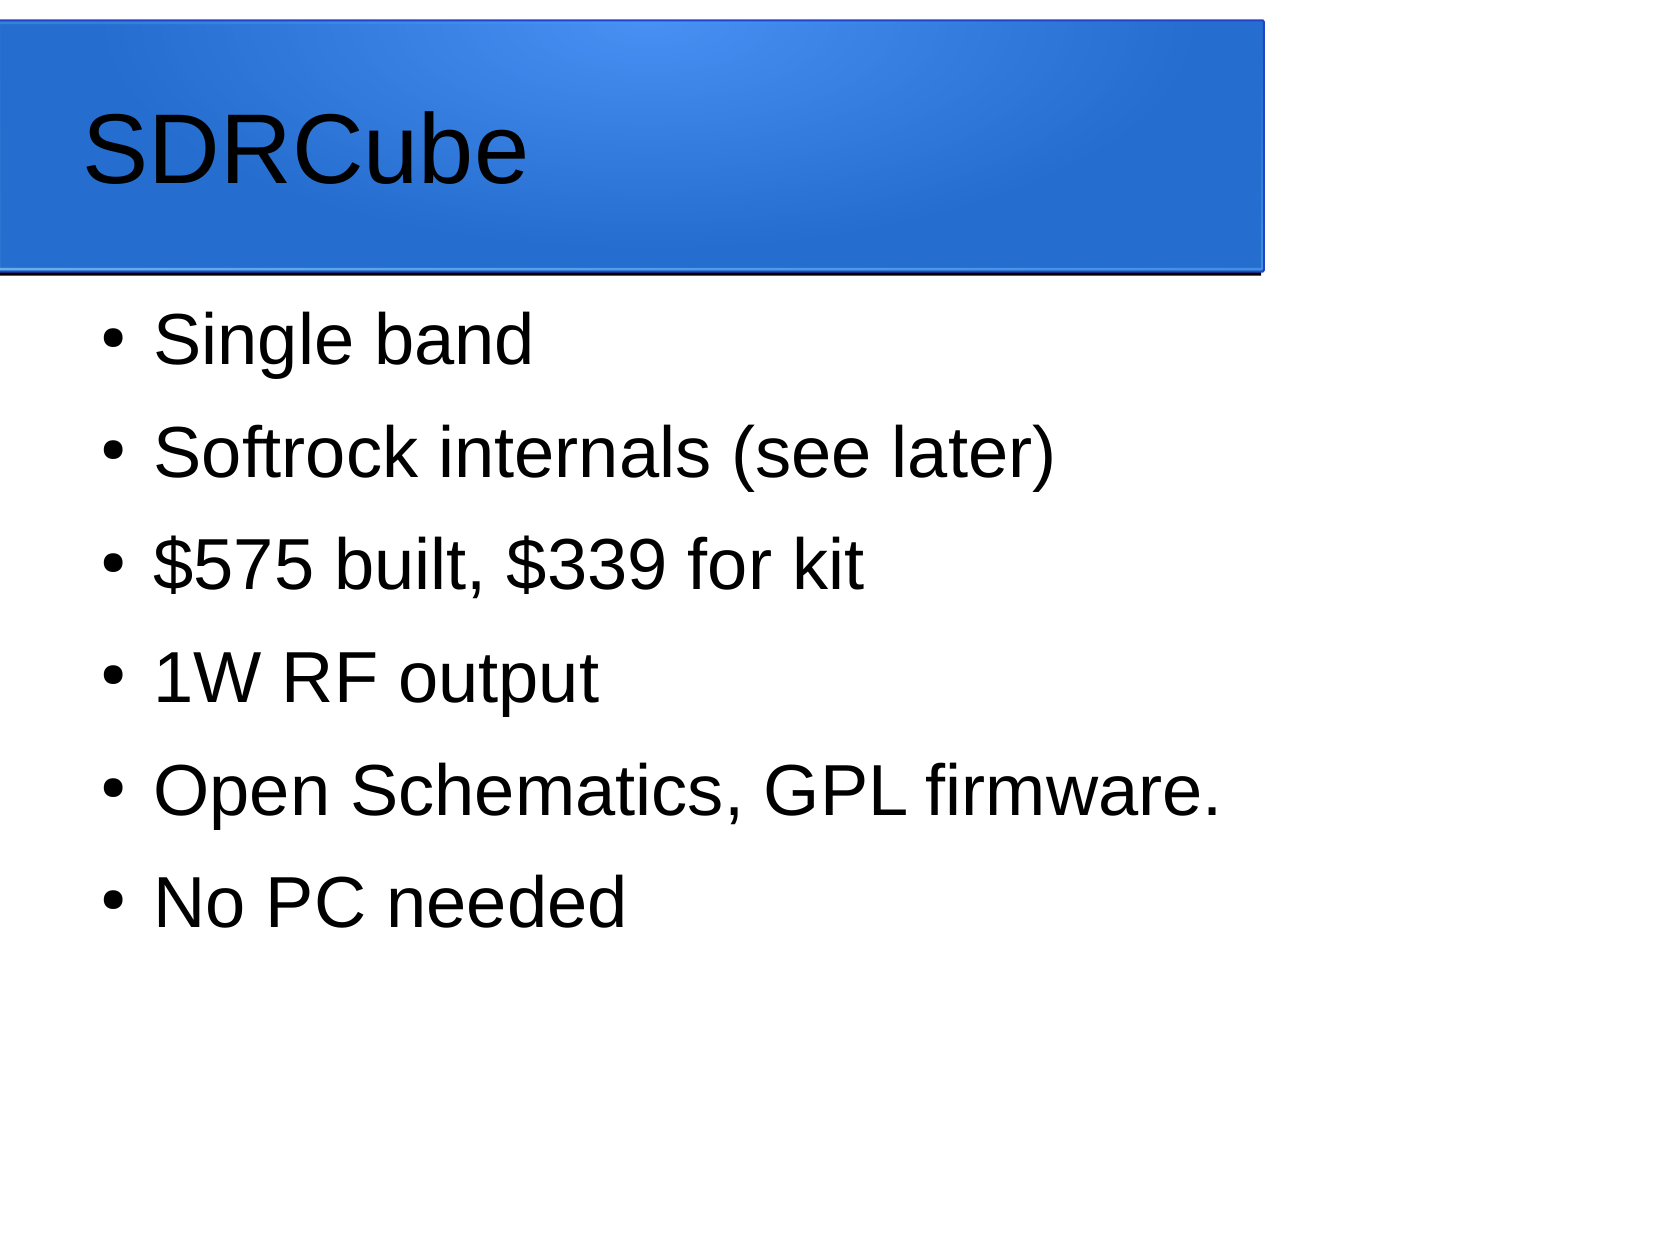

# SDRCube
Single band
Softrock internals (see later)
$575 built, $339 for kit
1W RF output
Open Schematics, GPL firmware.
No PC needed